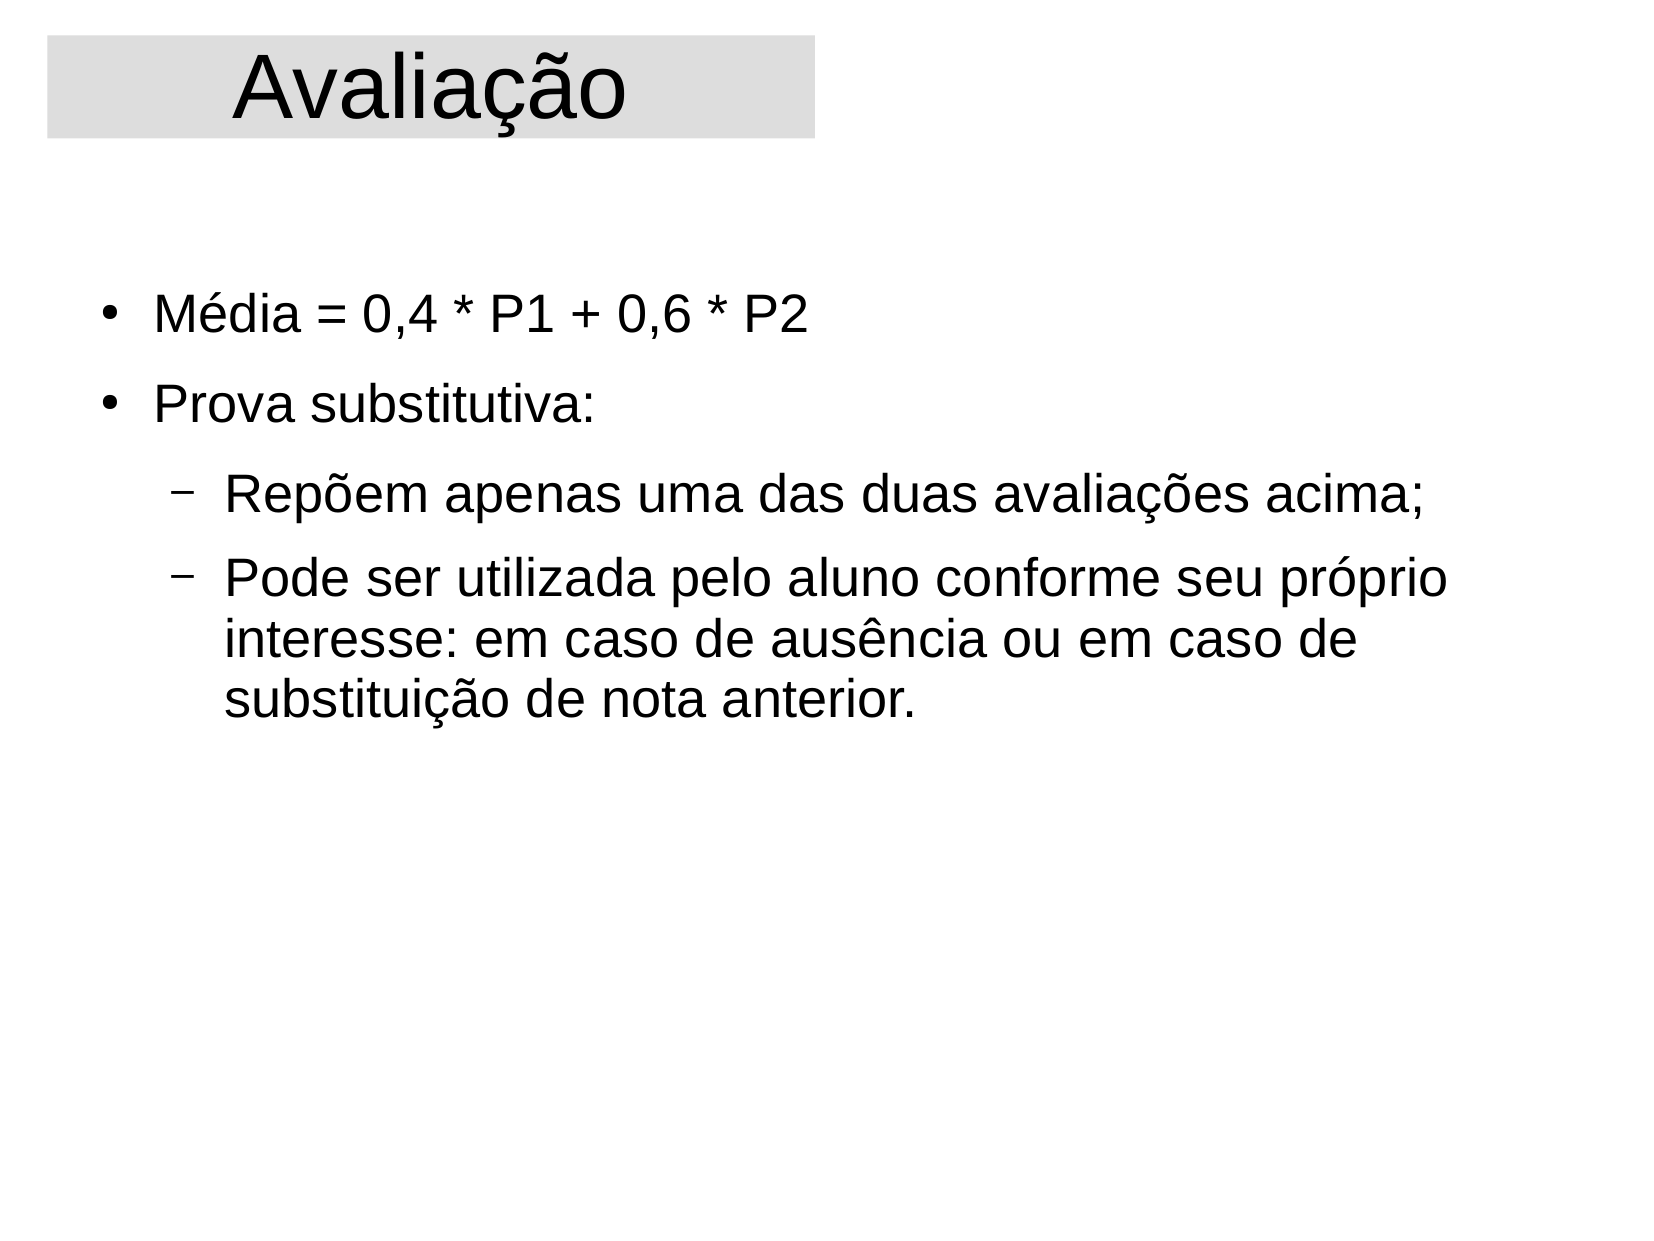

# Avaliação
Média = 0,4 * P1 + 0,6 * P2
Prova substitutiva:
Repõem apenas uma das duas avaliações acima;
Pode ser utilizada pelo aluno conforme seu próprio interesse: em caso de ausência ou em caso de substituição de nota anterior.